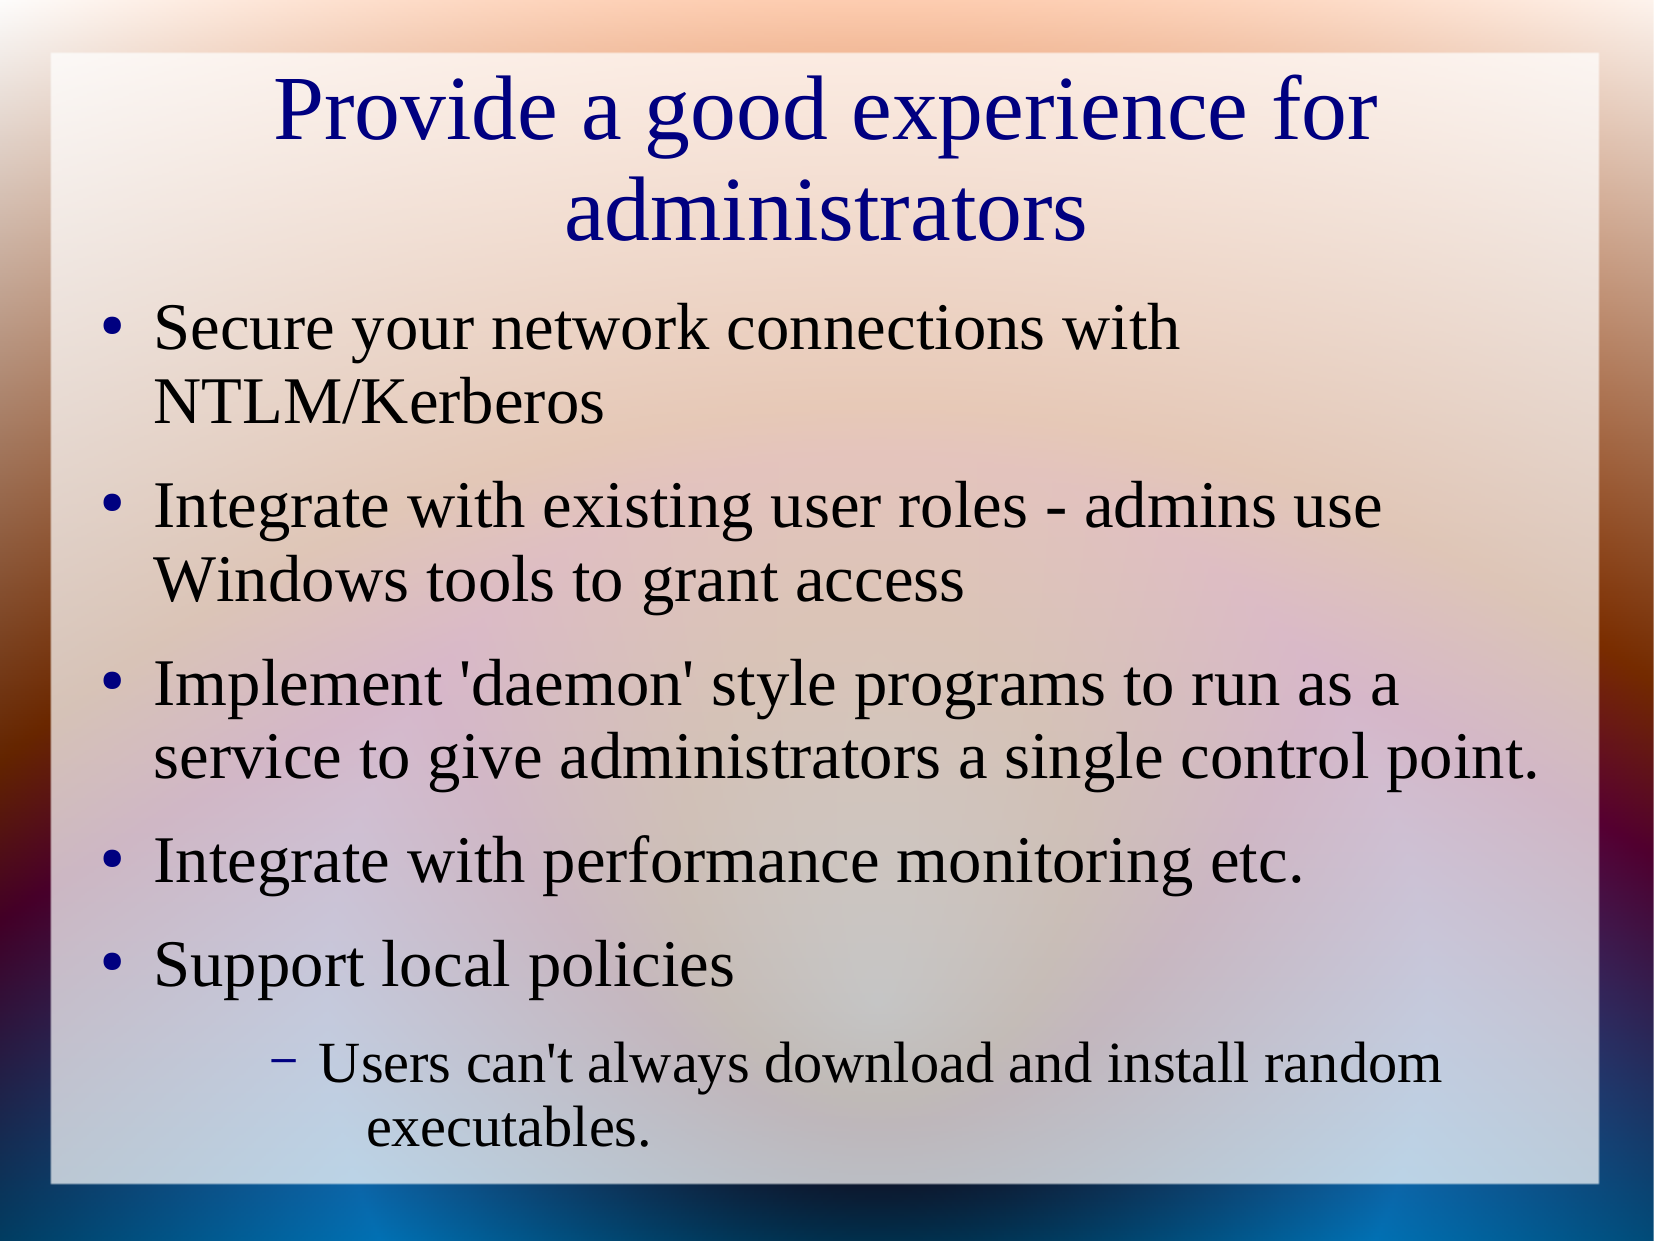

# Provide a good experience for administrators
Secure your network connections with NTLM/Kerberos
Integrate with existing user roles - admins use Windows tools to grant access
Implement 'daemon' style programs to run as a service to give administrators a single control point.
Integrate with performance monitoring etc.
Support local policies
Users can't always download and install random executables.